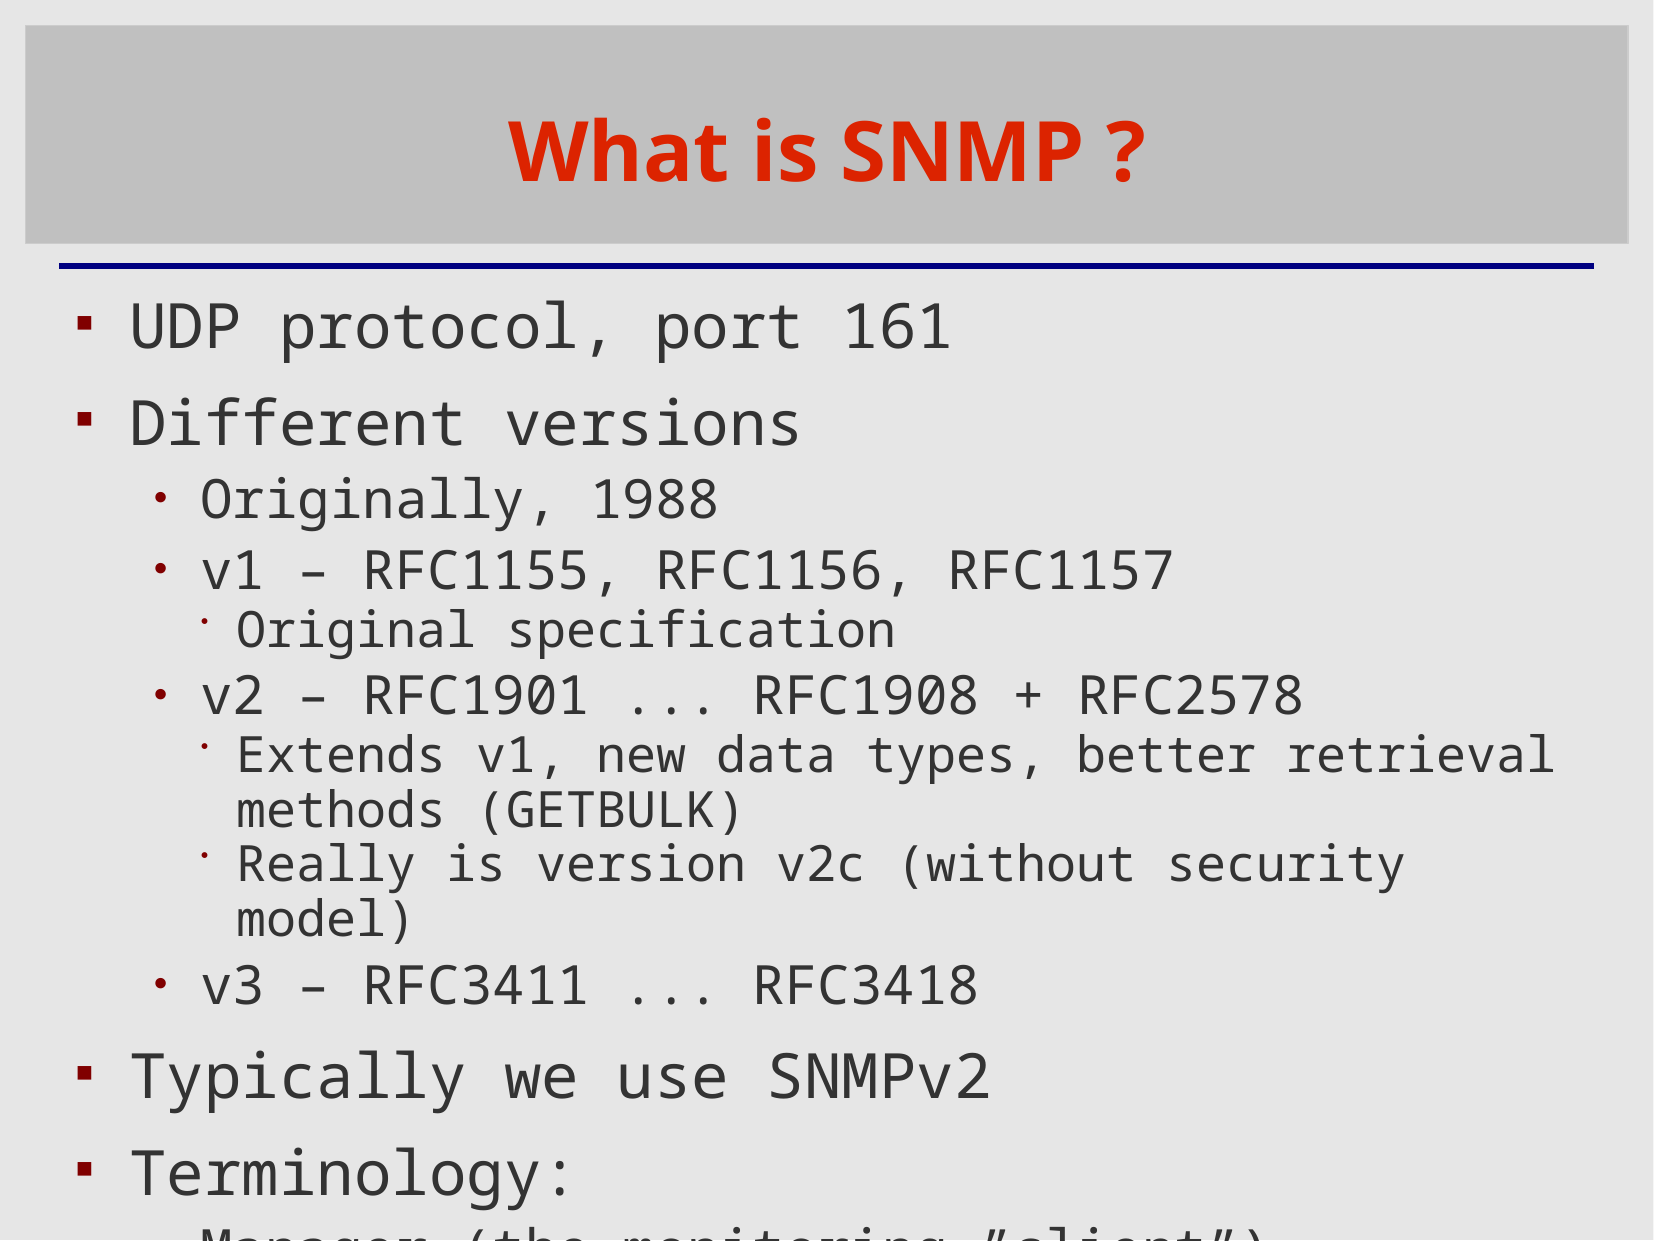

# What is SNMP ?
UDP protocol, port 161
Different versions
Originally, 1988
v1 – RFC1155, RFC1156, RFC1157
Original specification
v2 – RFC1901 ... RFC1908 + RFC2578
Extends v1, new data types, better retrieval methods (GETBULK)
Really is version v2c (without security model)
v3 – RFC3411 ... RFC3418
Typically we use SNMPv2
Terminology:
Manager (the monitoring ”client”)
Agent (running on the equipment/server)